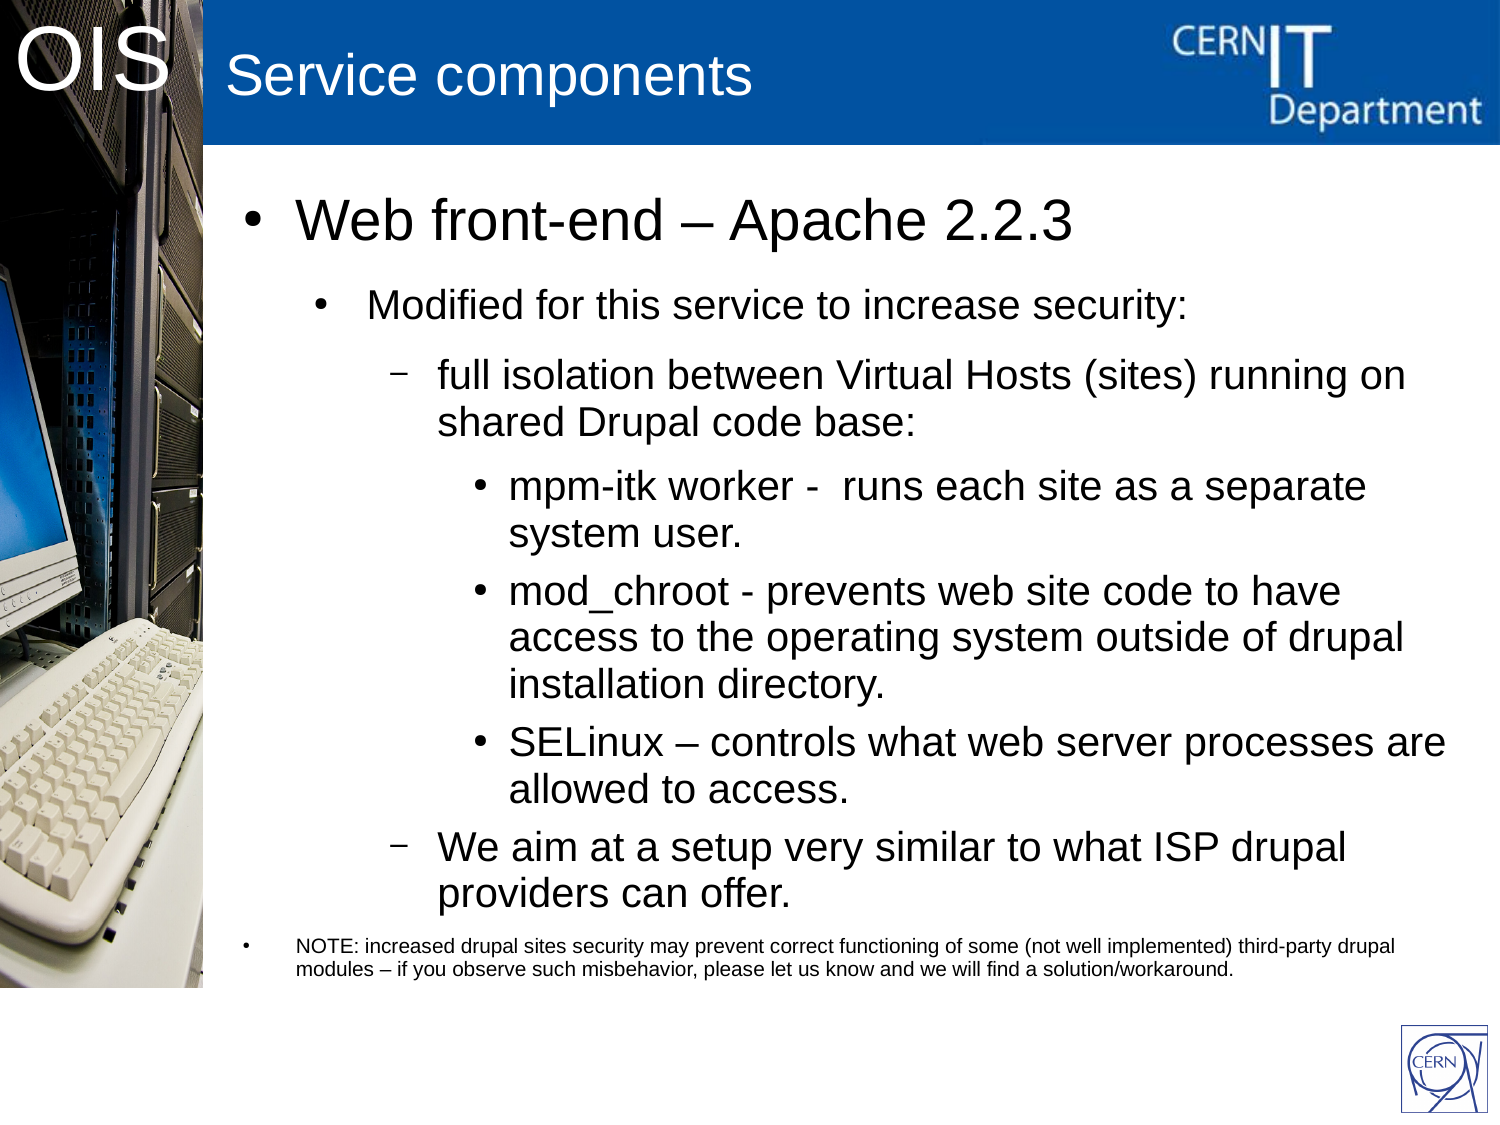

# Service components
Web front-end – Apache 2.2.3
Modified for this service to increase security:
full isolation between Virtual Hosts (sites) running on shared Drupal code base:
mpm-itk worker - runs each site as a separate system user.
mod_chroot - prevents web site code to have access to the operating system outside of drupal installation directory.
SELinux – controls what web server processes are allowed to access.
We aim at a setup very similar to what ISP drupal providers can offer.
NOTE: increased drupal sites security may prevent correct functioning of some (not well implemented) third-party drupal modules – if you observe such misbehavior, please let us know and we will find a solution/workaround.